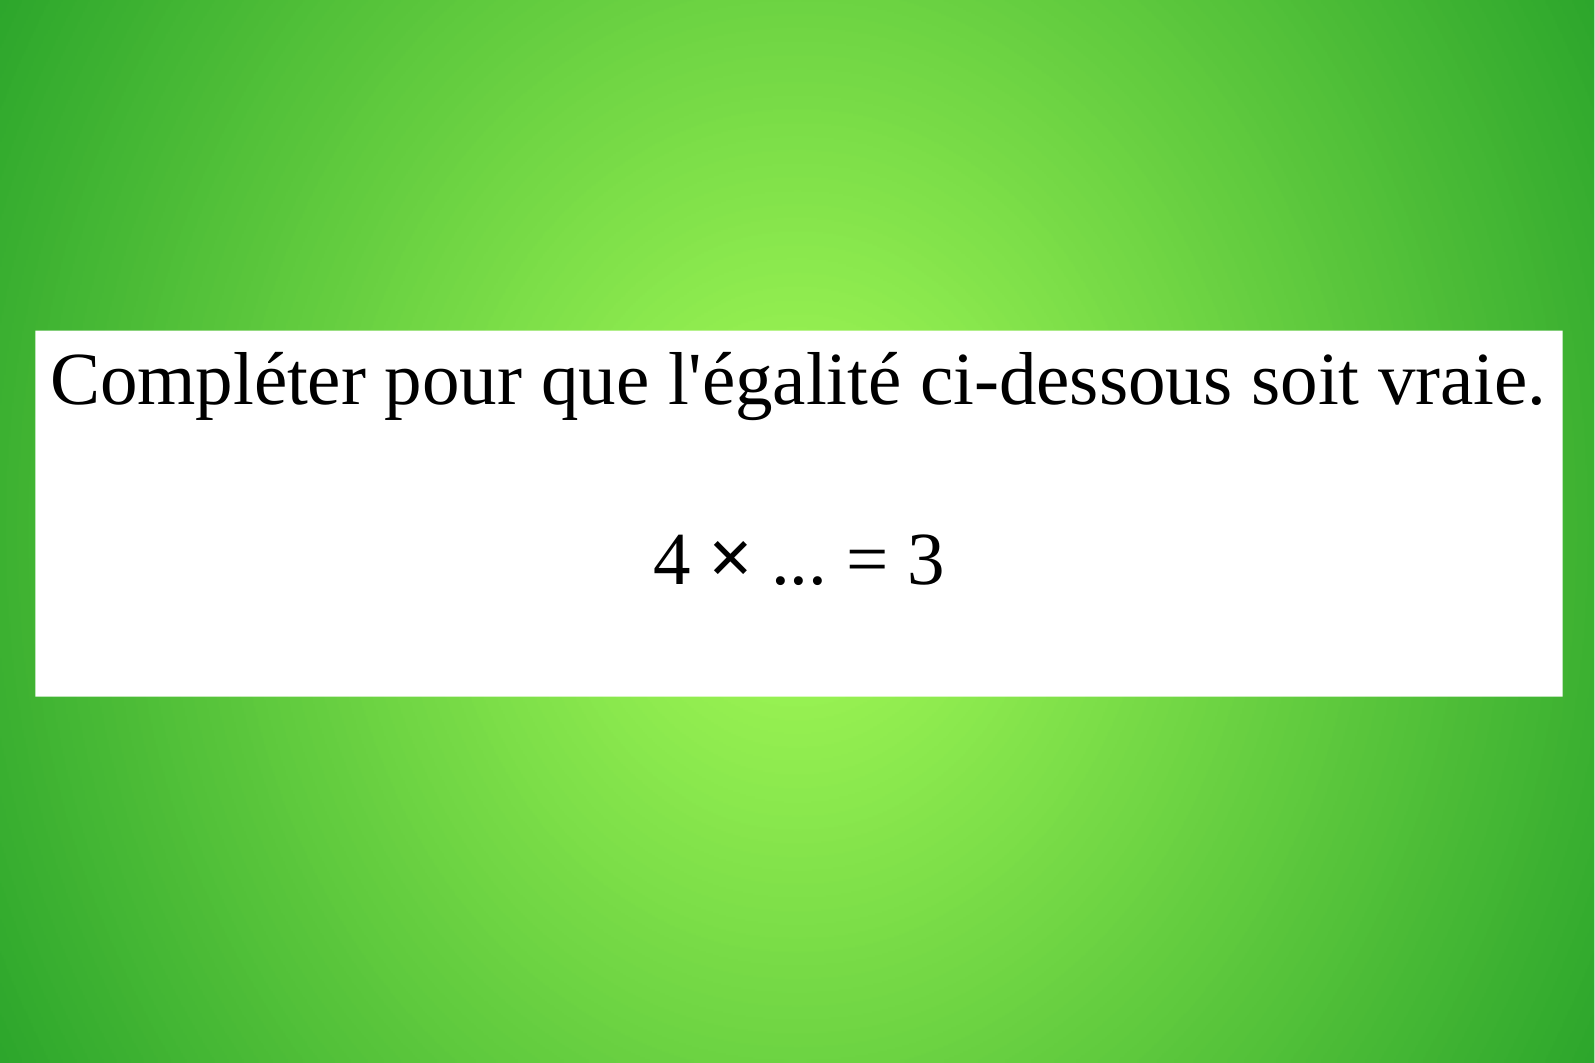

Compléter pour que l'égalité ci-dessous soit vraie.
4 × ... = 3